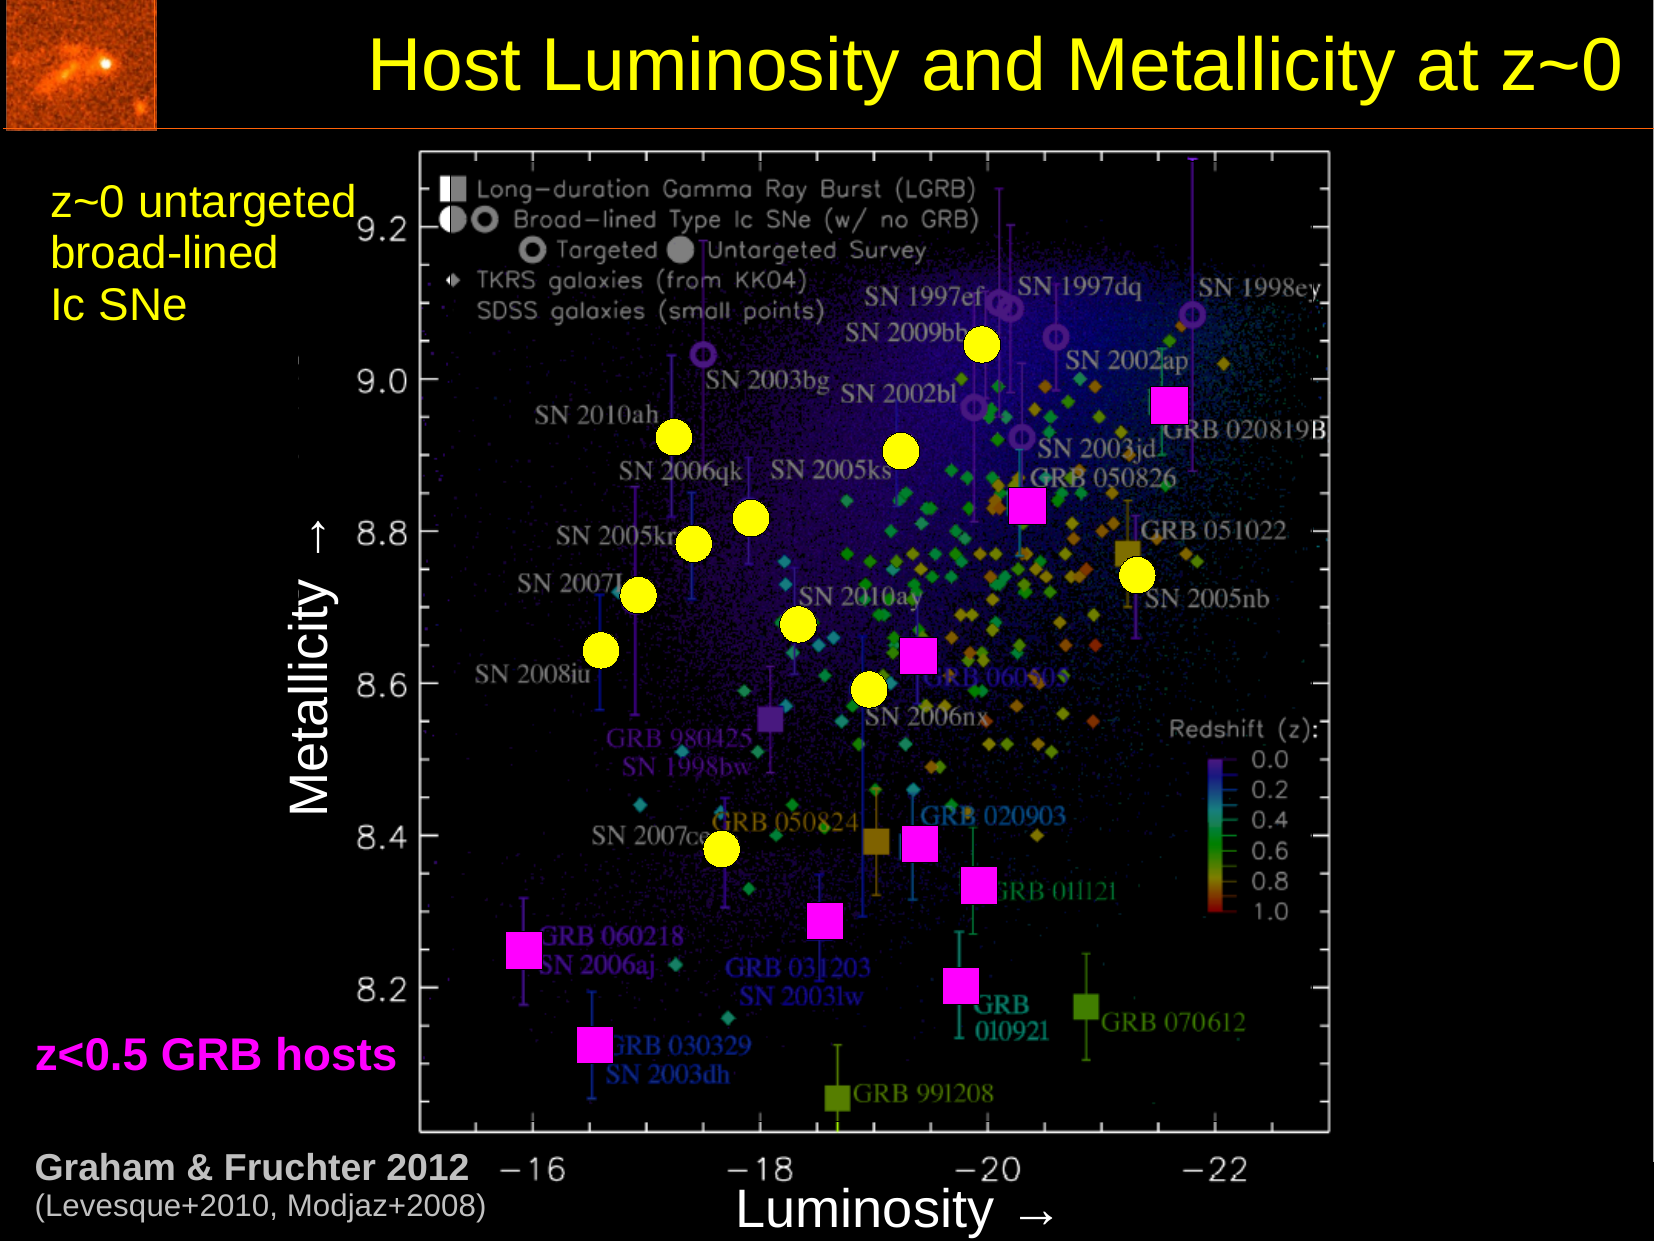

# Host Luminosity and Metallicity at z~0
z~0 untargeted
broad-lined
Ic SNe
Metallicity →
z<0.5 GRB hosts
Graham & Fruchter 2012
(Levesque+2010, Modjaz+2008)
Luminosity →
2014-02-13
18